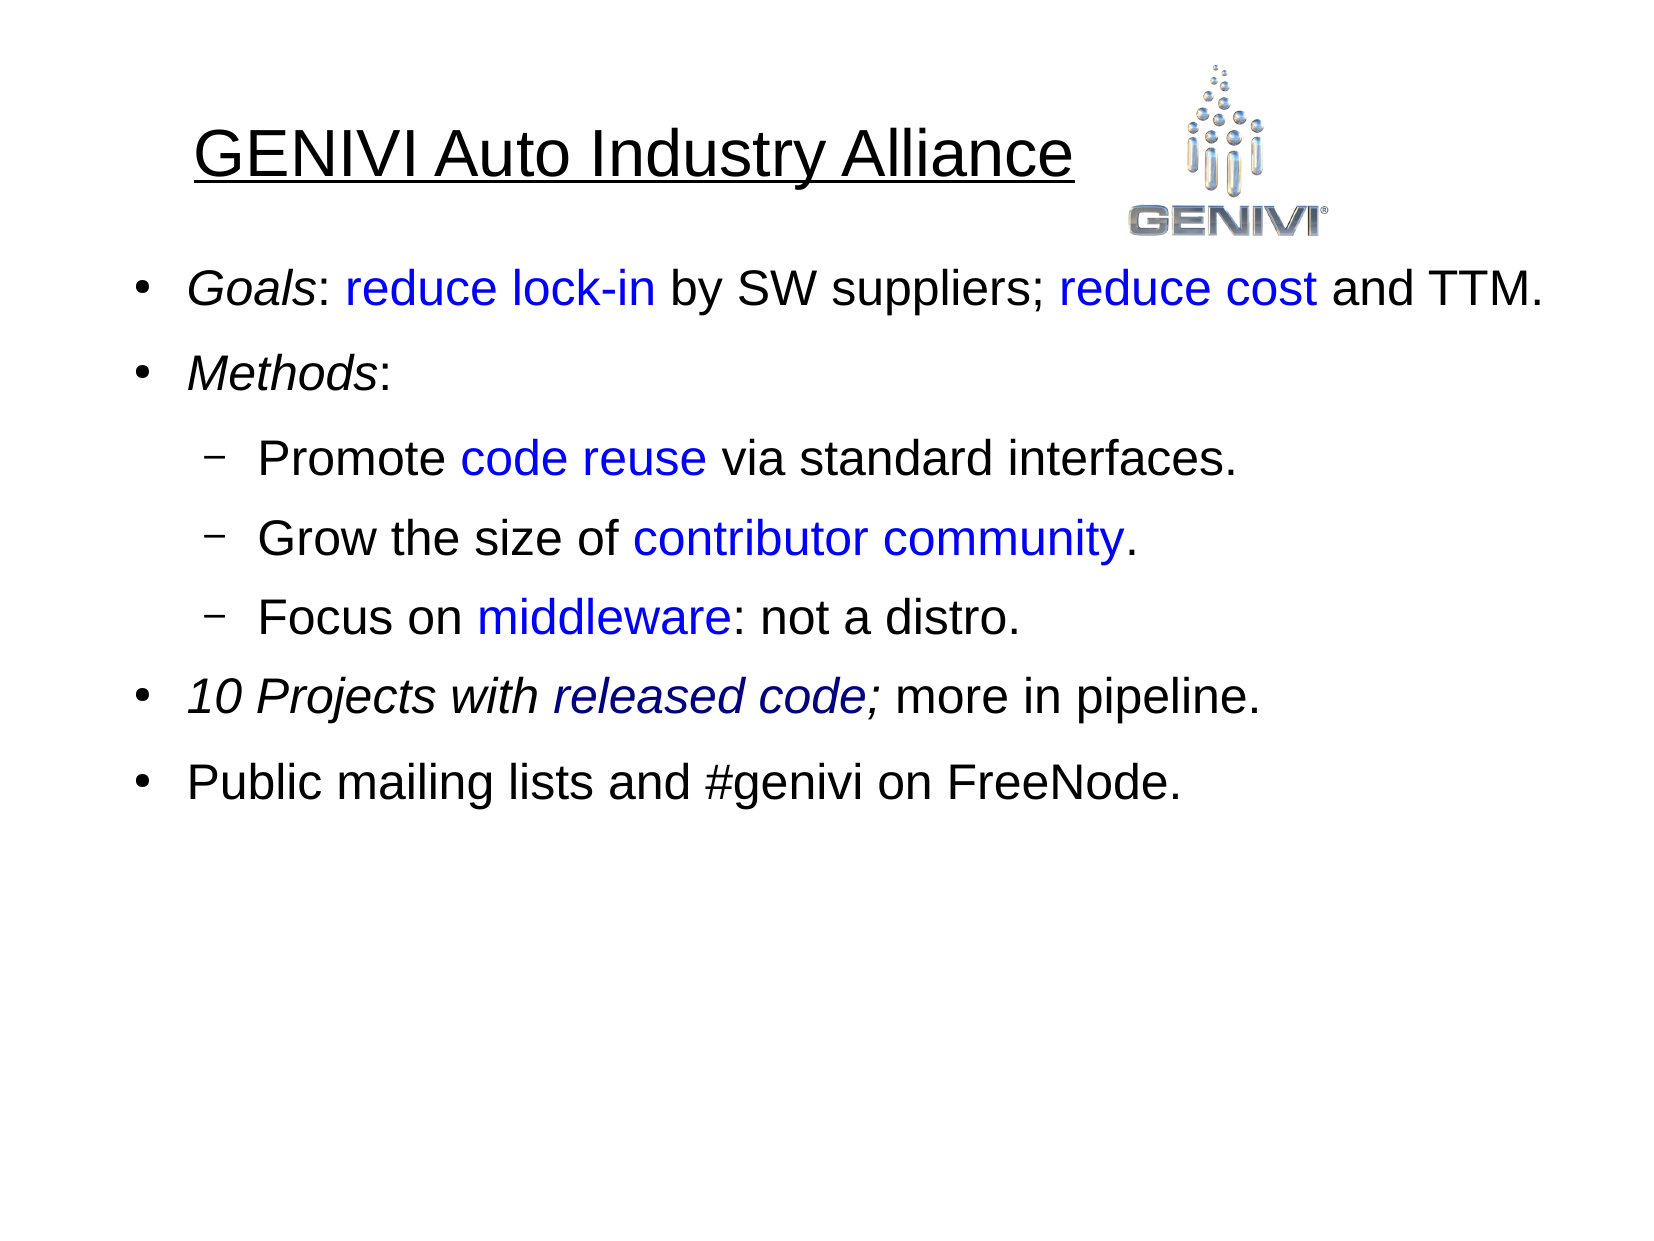

# GENIVI Auto Industry Alliance
Goals: reduce lock-in by SW suppliers; reduce cost and TTM.
Methods:
Promote code reuse via standard interfaces.
Grow the size of contributor community.
Focus on middleware: not a distro.
10 Projects with released code; more in pipeline.
Public mailing lists and #genivi on FreeNode.